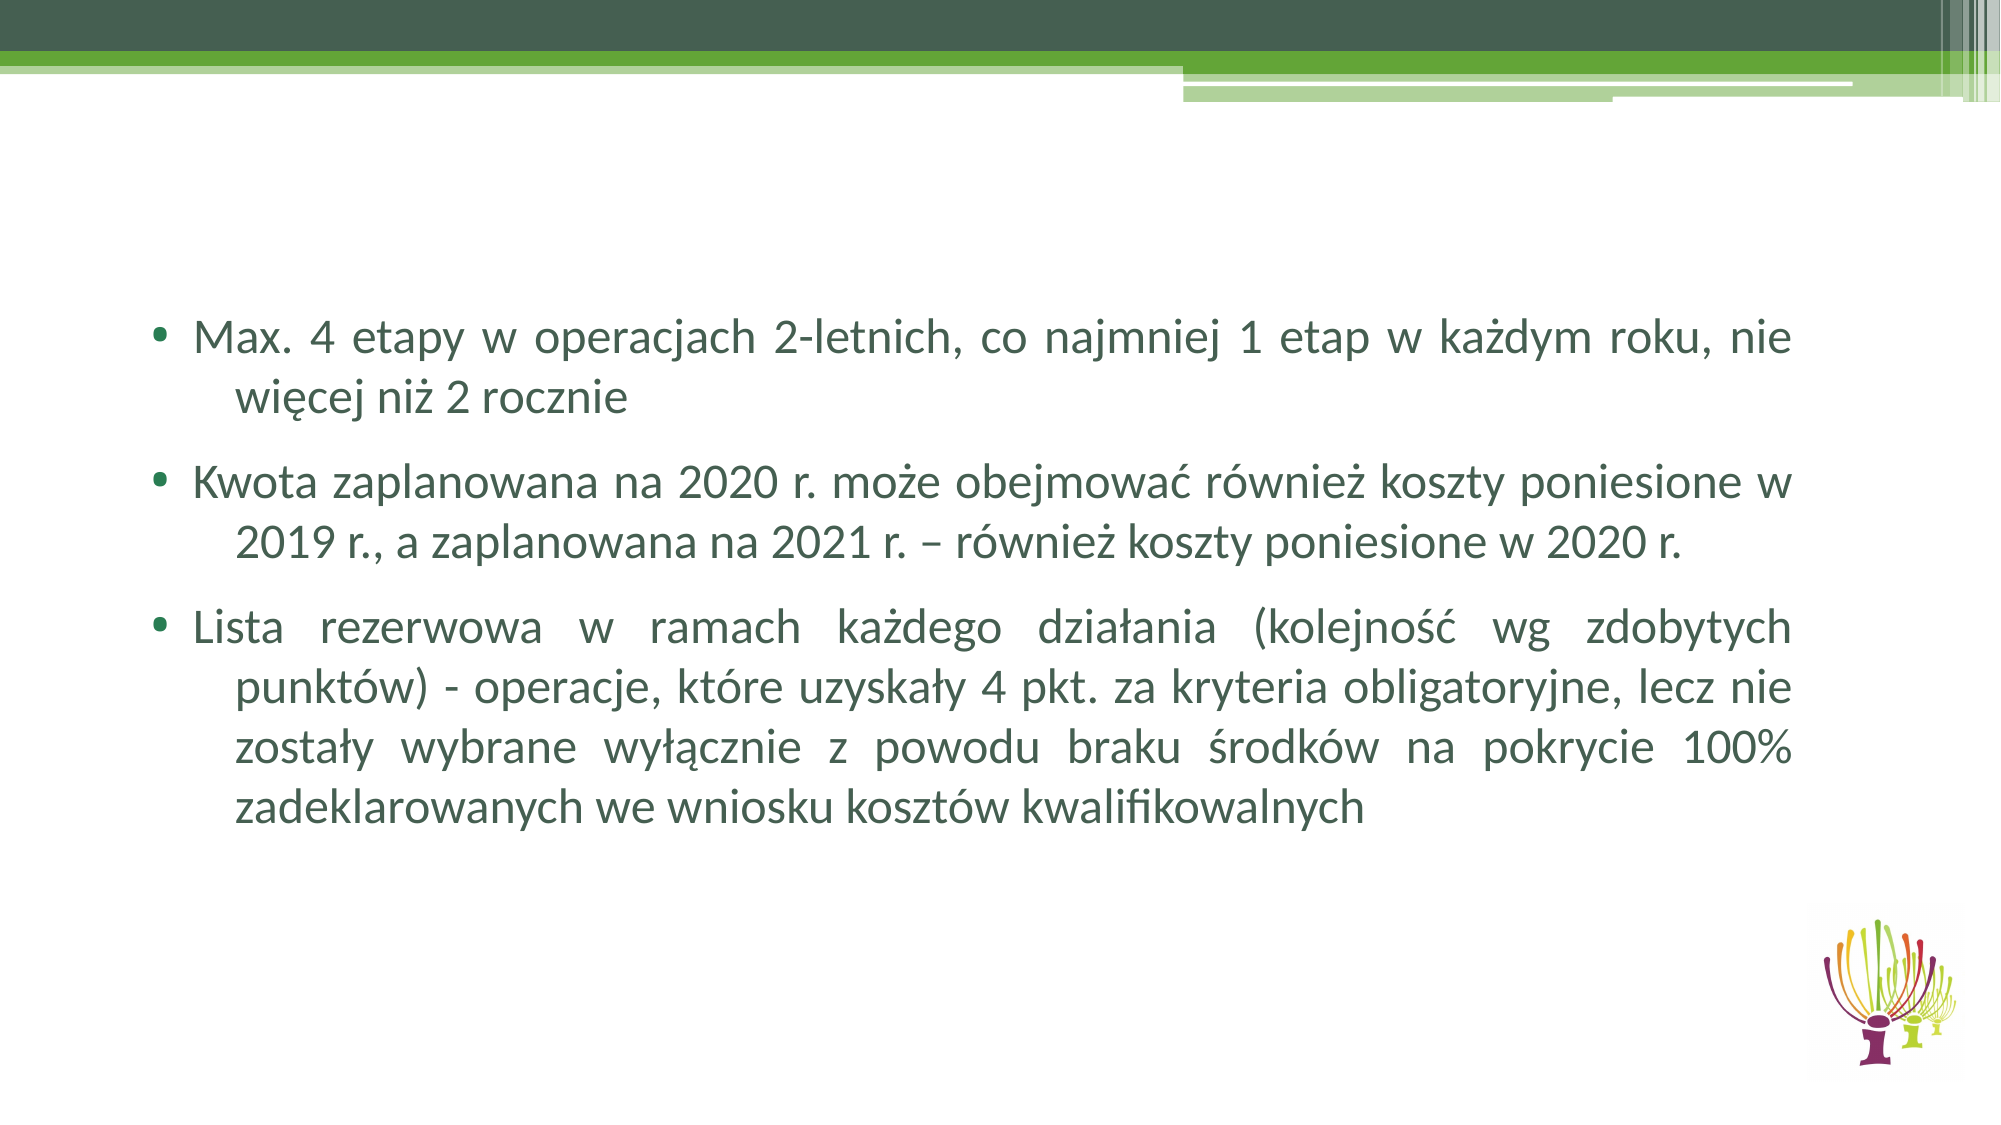

# Max. 4 etapy w operacjach 2-letnich, co najmniej 1 etap w każdym roku, nie więcej niż 2 rocznie
Kwota zaplanowana na 2020 r. może obejmować również koszty poniesione w 2019 r., a zaplanowana na 2021 r. – również koszty poniesione w 2020 r.
Lista rezerwowa w ramach każdego działania (kolejność wg zdobytych punktów) - operacje, które uzyskały 4 pkt. za kryteria obligatoryjne, lecz nie zostały wybrane wyłącznie z powodu braku środków na pokrycie 100% zadeklarowanych we wniosku kosztów kwalifikowalnych